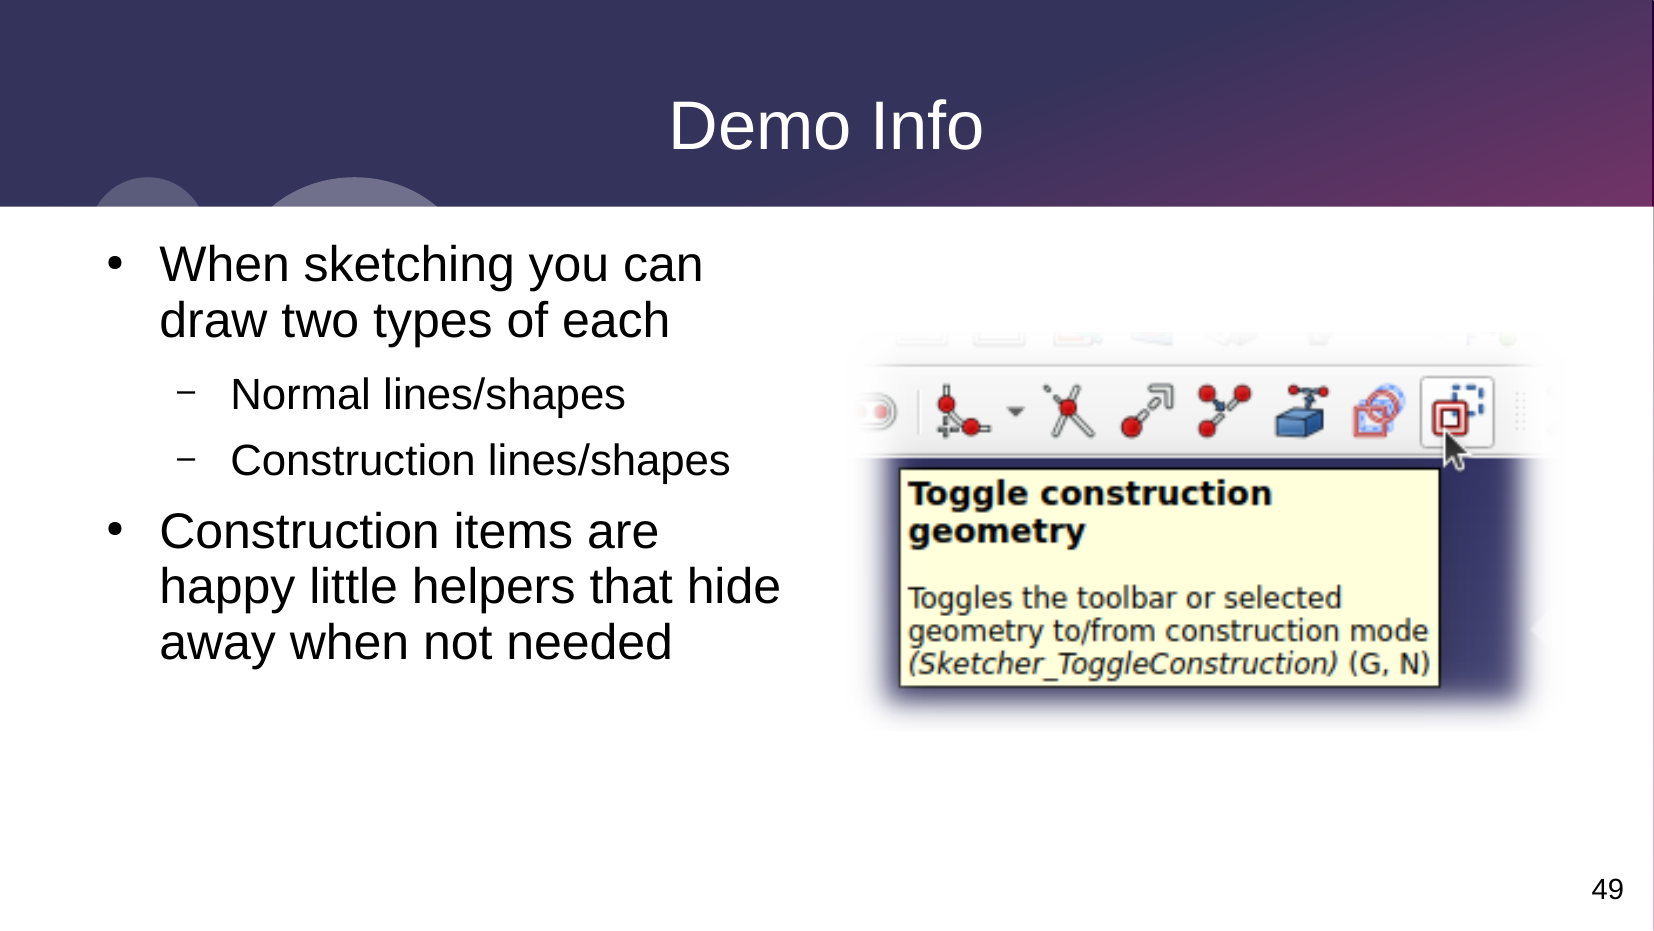

# Demo Info
When sketching you can draw two types of each
Normal lines/shapes
Construction lines/shapes
Construction items are happy little helpers that hide away when not needed